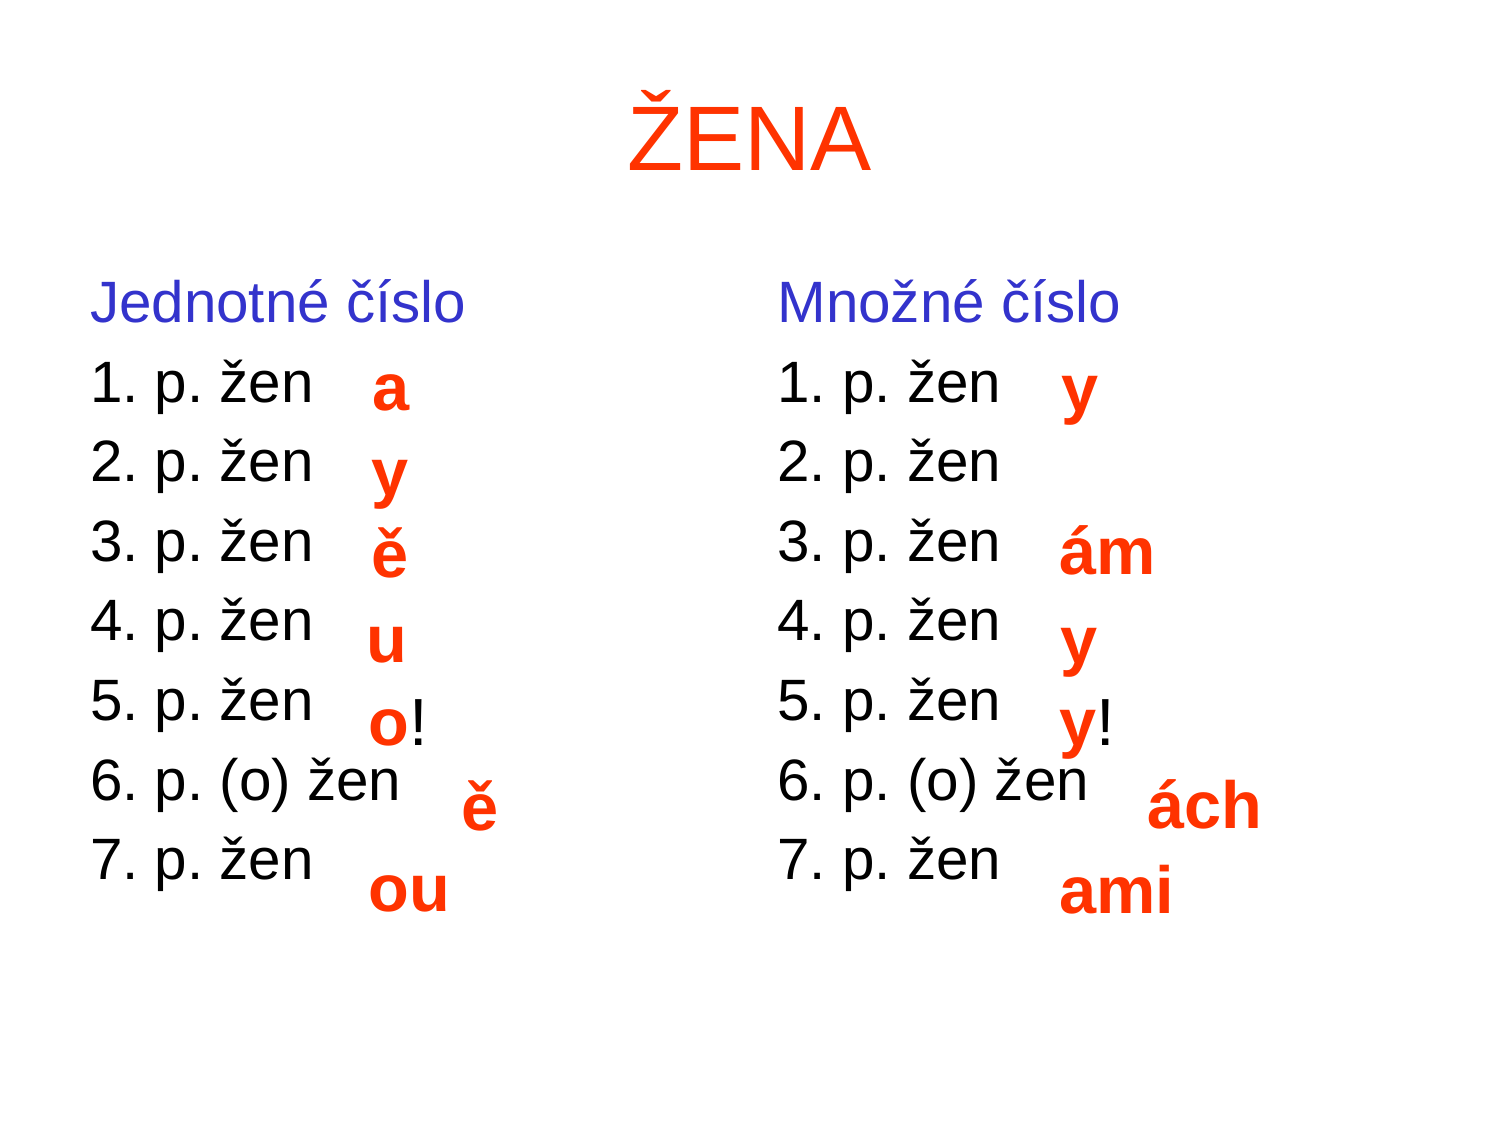

# ŽENA
Jednotné číslo
1. p. žen
2. p. žen
3. p. žen
4. p. žen
5. p. žen
6. p. (o) žen
7. p. žen
Množné číslo
1. p. žen
2. p. žen
3. p. žen
4. p. žen
5. p. žen
6. p. (o) žen
7. p. žen
a
y
y
ám
ě
u
y
o!
y!
ách
ě
ou
ami